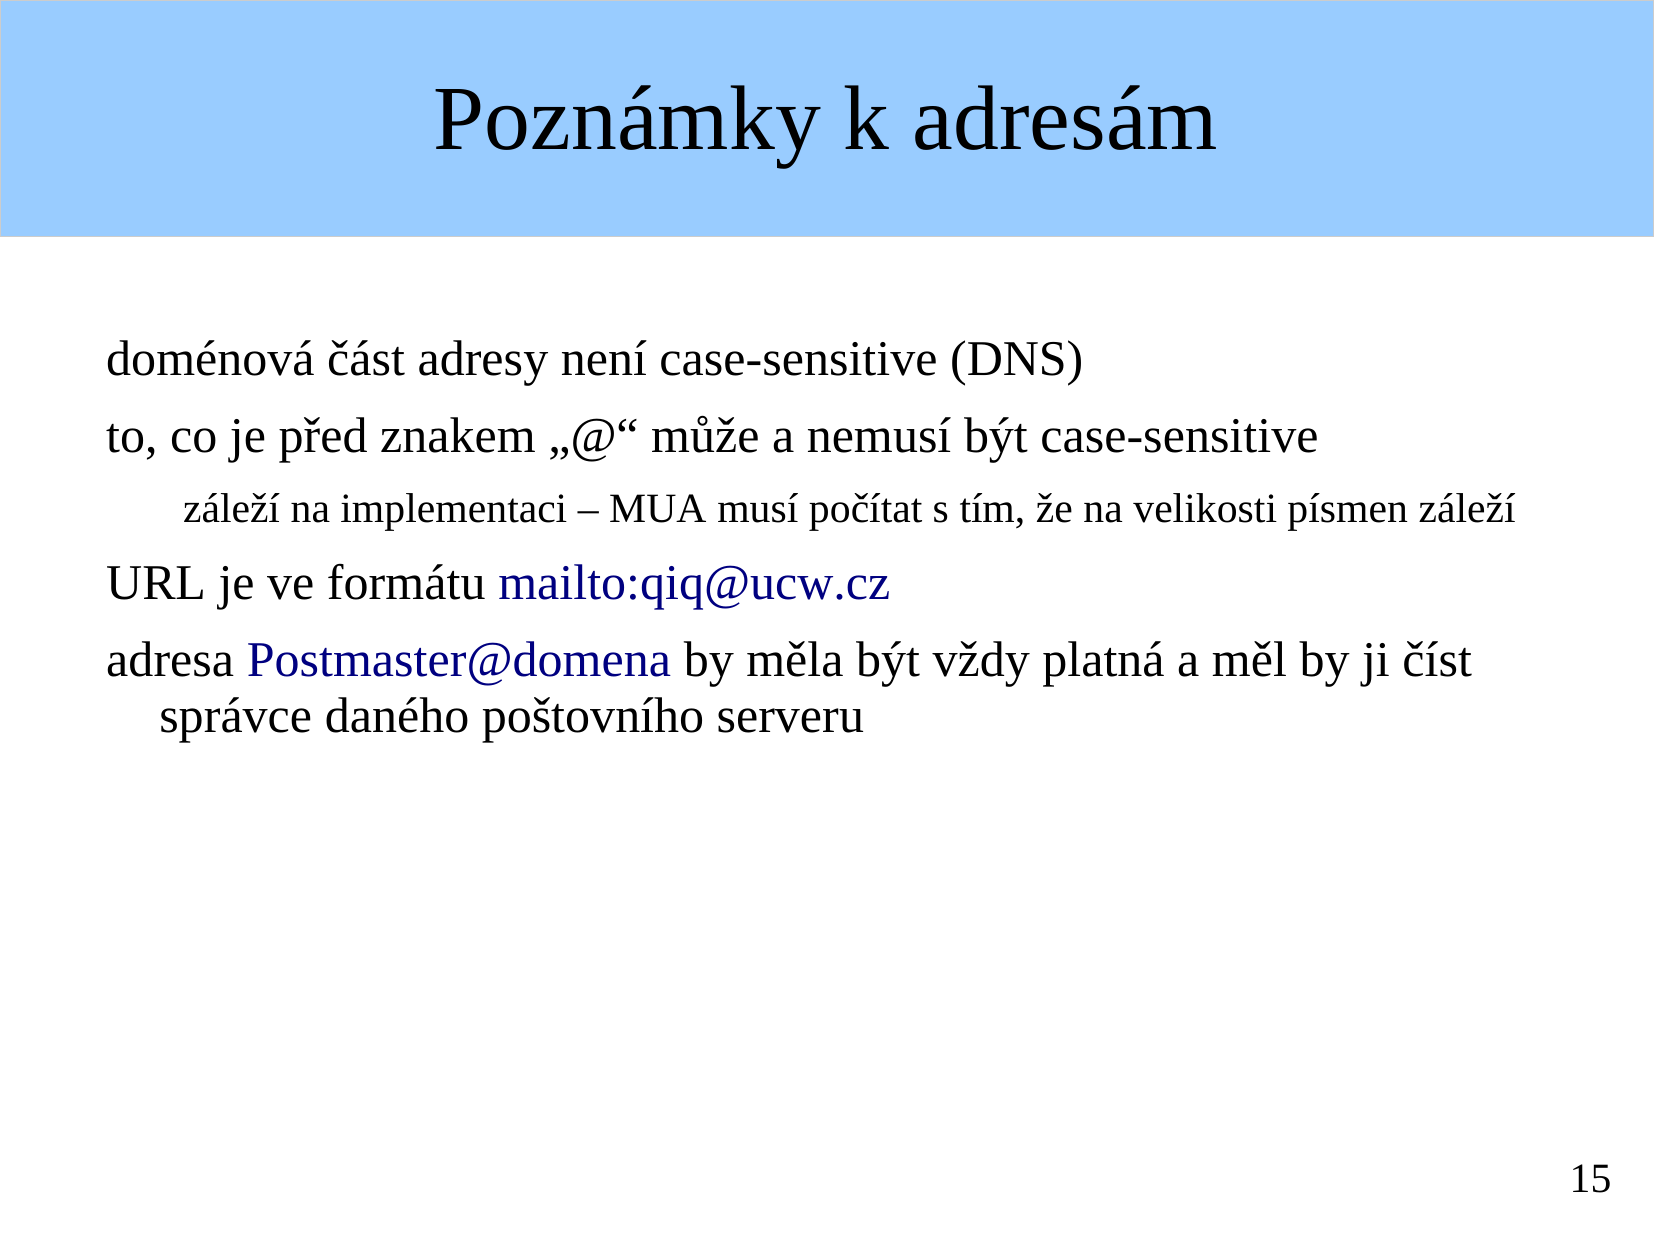

# Poznámky k adresám
doménová část adresy není case-sensitive (DNS)
to, co je před znakem „@“ může a nemusí být case-sensitive
záleží na implementaci – MUA musí počítat s tím, že na velikosti písmen záleží
URL je ve formátu mailto:qiq@ucw.cz
adresa Postmaster@domena by měla být vždy platná a měl by ji číst správce daného poštovního serveru